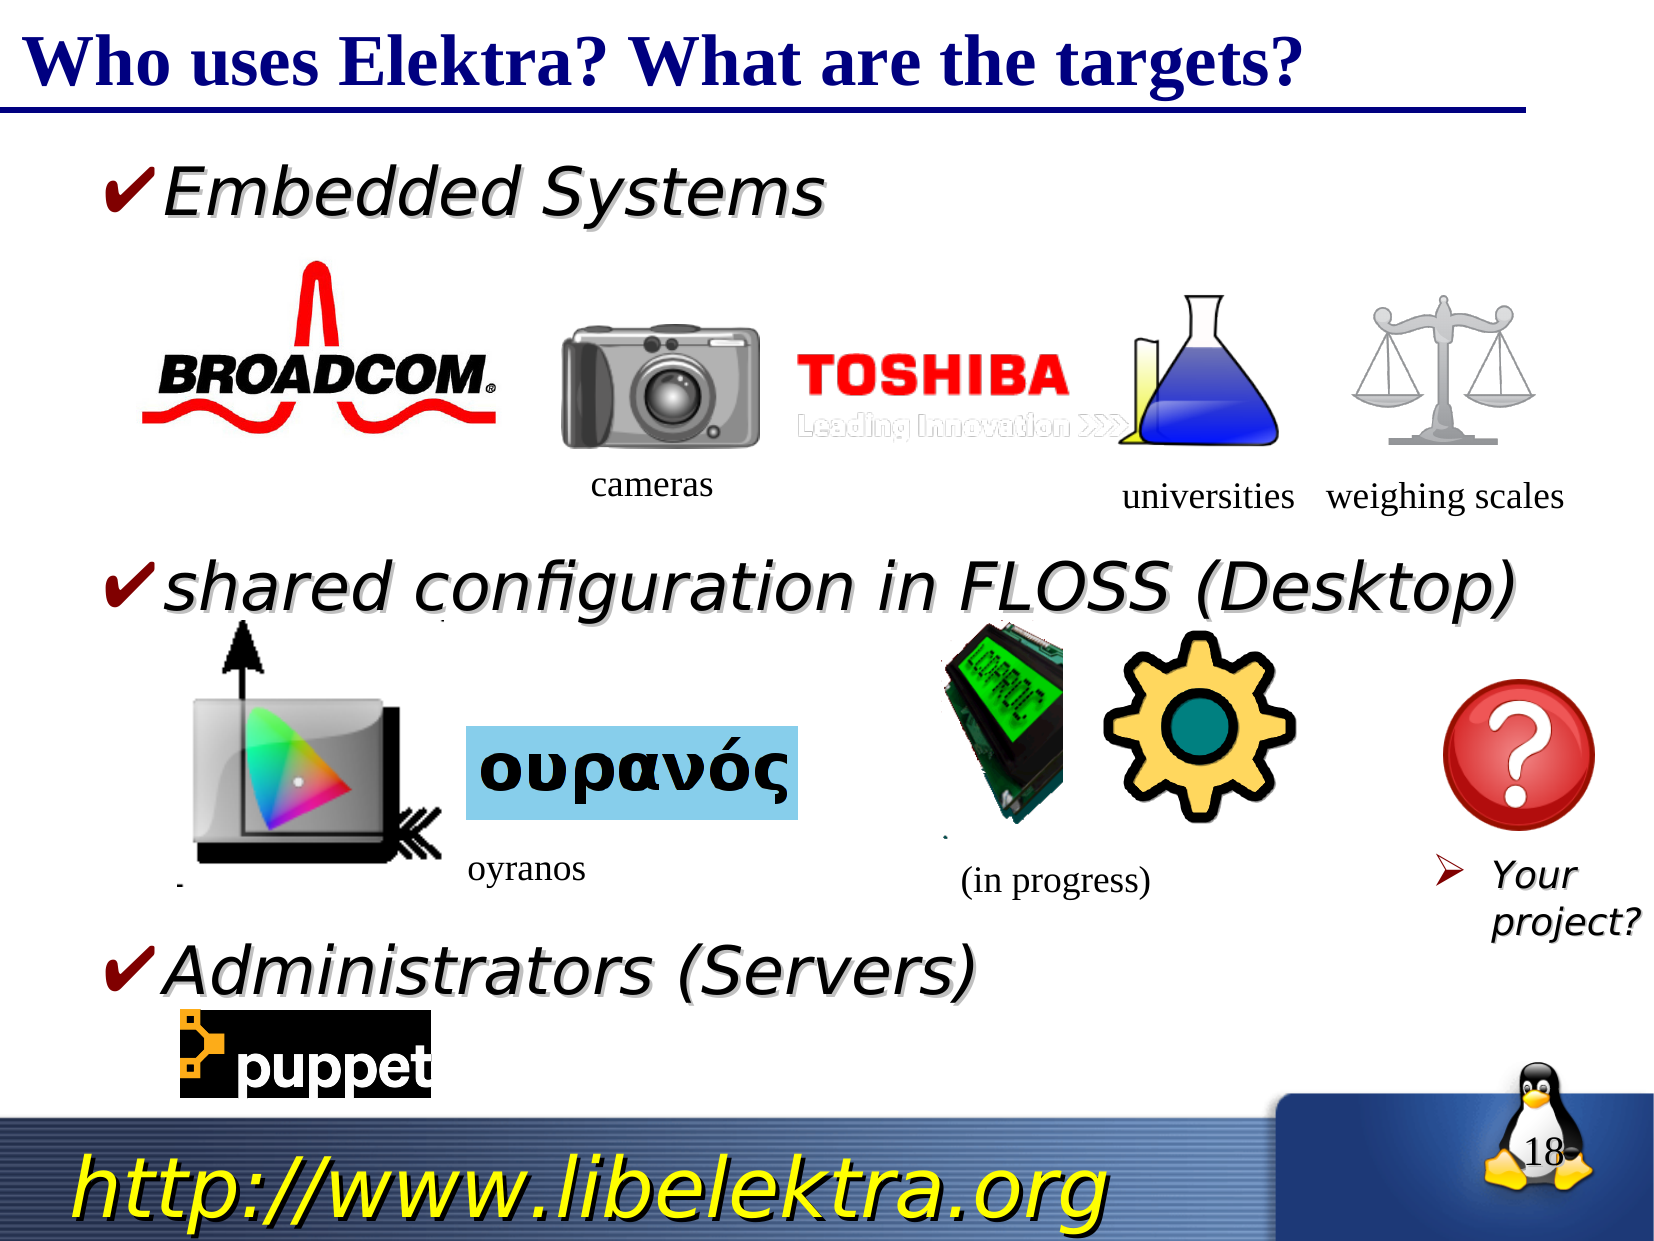

Who uses Elektra? What are the targets?
Embedded Systems
cameras
universities
weighing scales
shared configuration in FLOSS (Desktop)
Your project?
oyranos
(in progress)
Administrators (Servers)